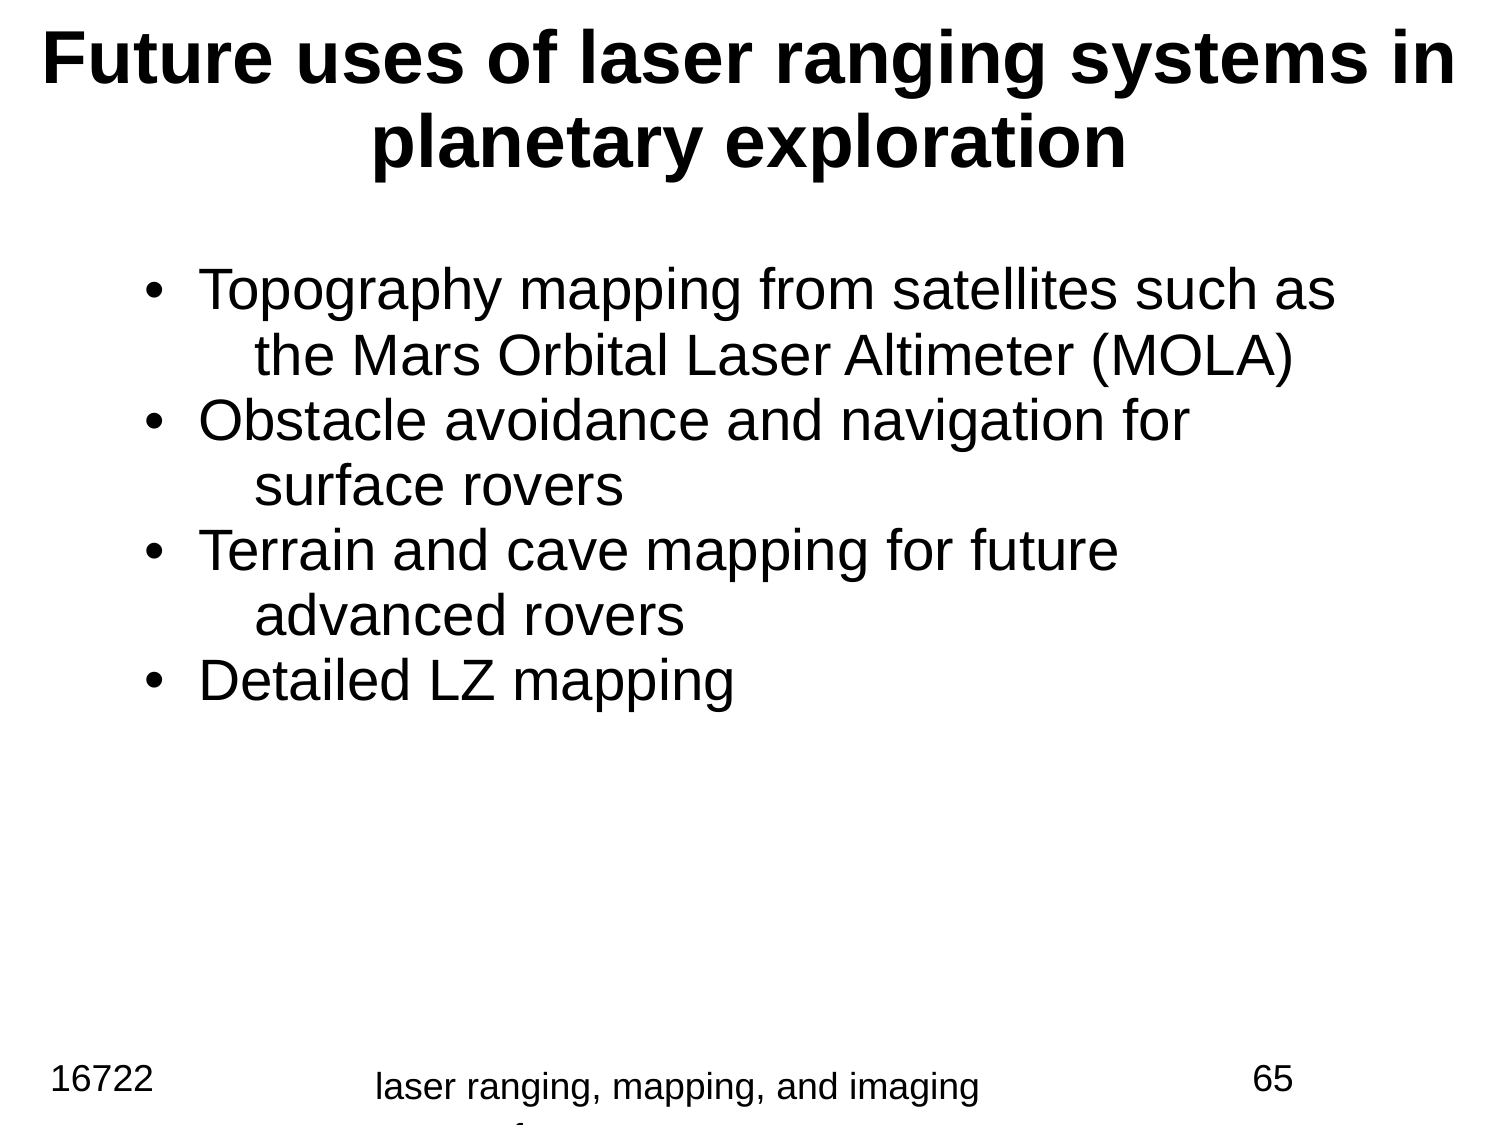

# Future uses of laser ranging systems in planetary exploration
Topography mapping from satellites such as the Mars Orbital Laser Altimeter (MOLA)
Obstacle avoidance and navigation for surface rovers
Terrain and cave mapping for future advanced rovers
Detailed LZ mapping
<date/time>16722
<footer>laser ranging, mapping, and imaging systems for
exploration robots